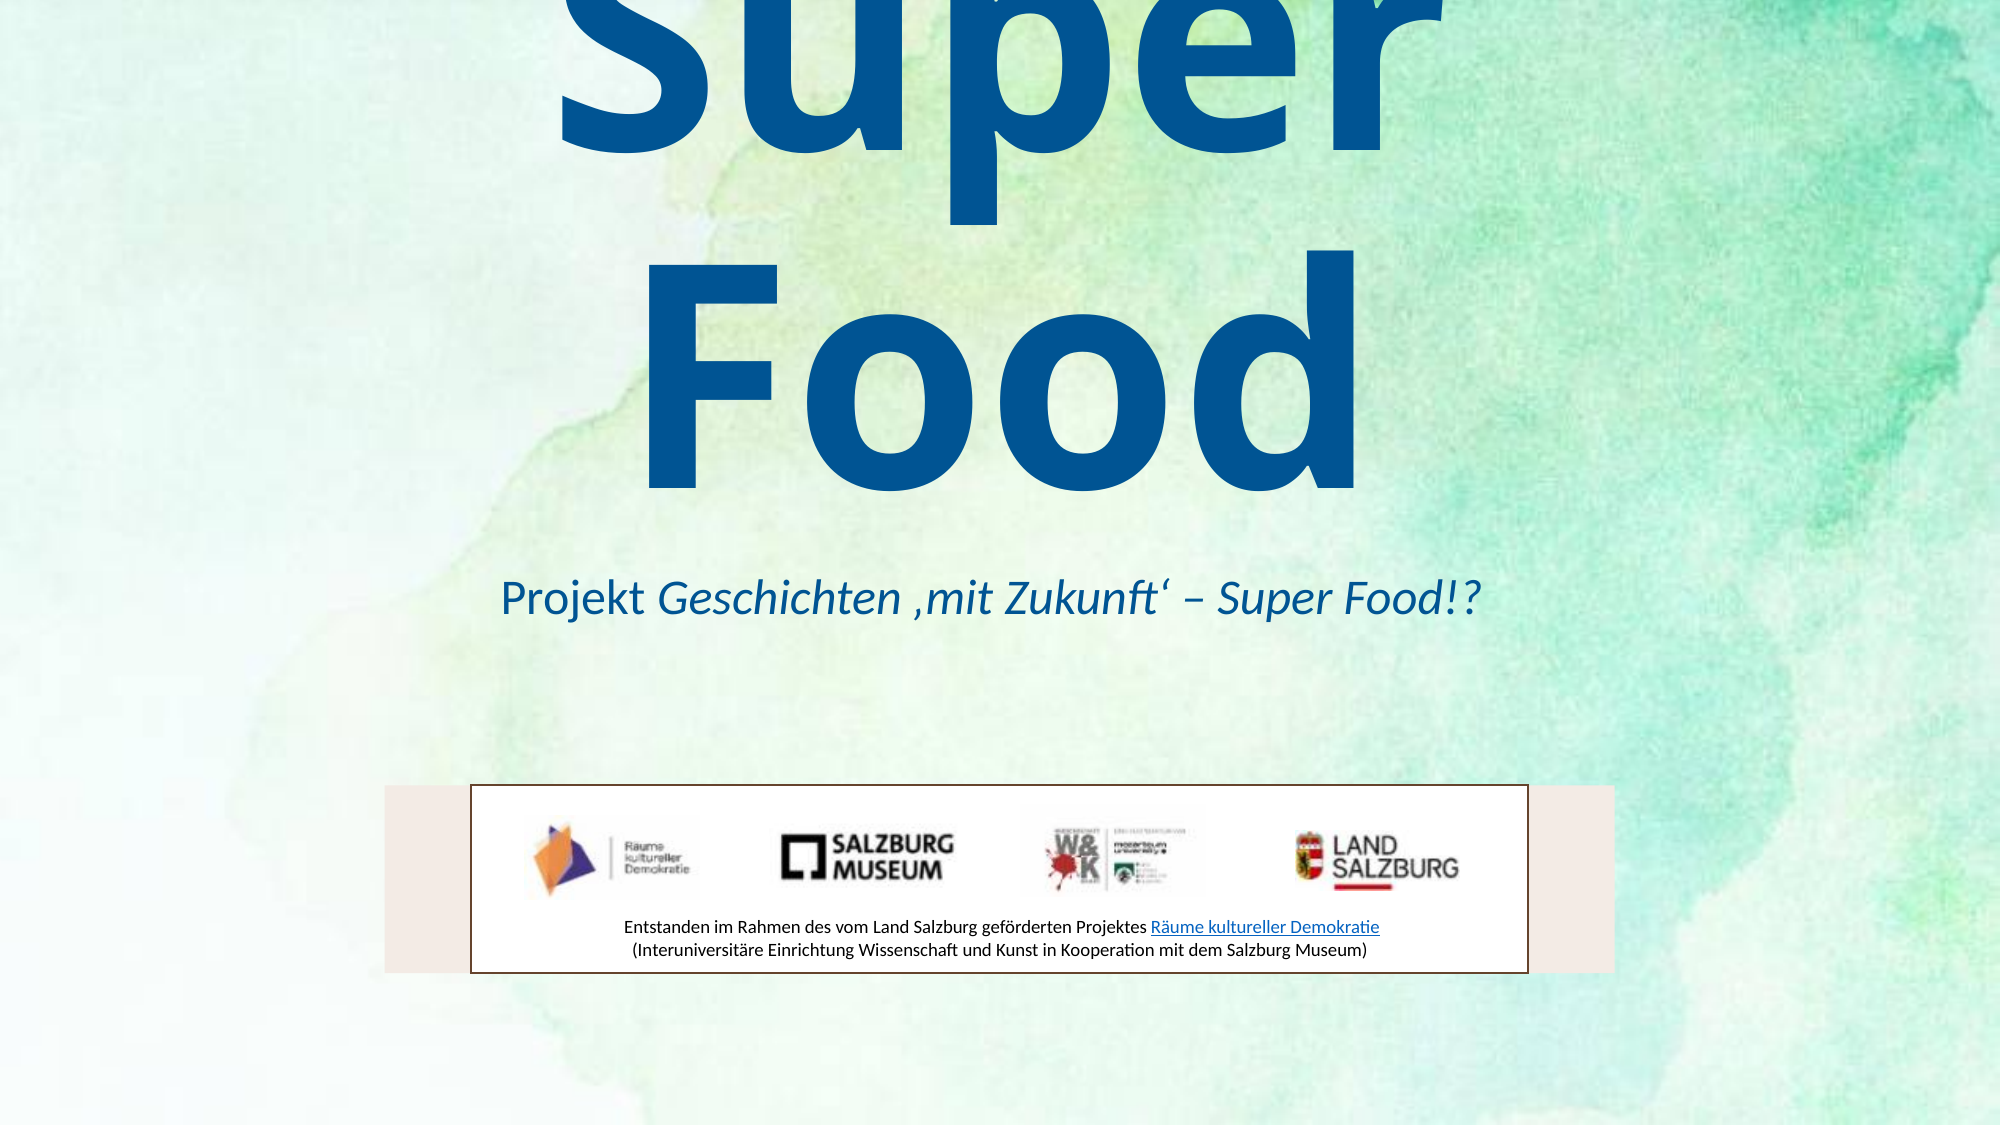

# Super Food
Projekt Geschichten ‚mit Zukunft‘ – Super Food!?
 Entstanden im Rahmen des vom Land Salzburg geförderten Projektes Räume kultureller Demokratie
(Interuniversitäre Einrichtung Wissenschaft und Kunst in Kooperation mit dem Salzburg Museum)